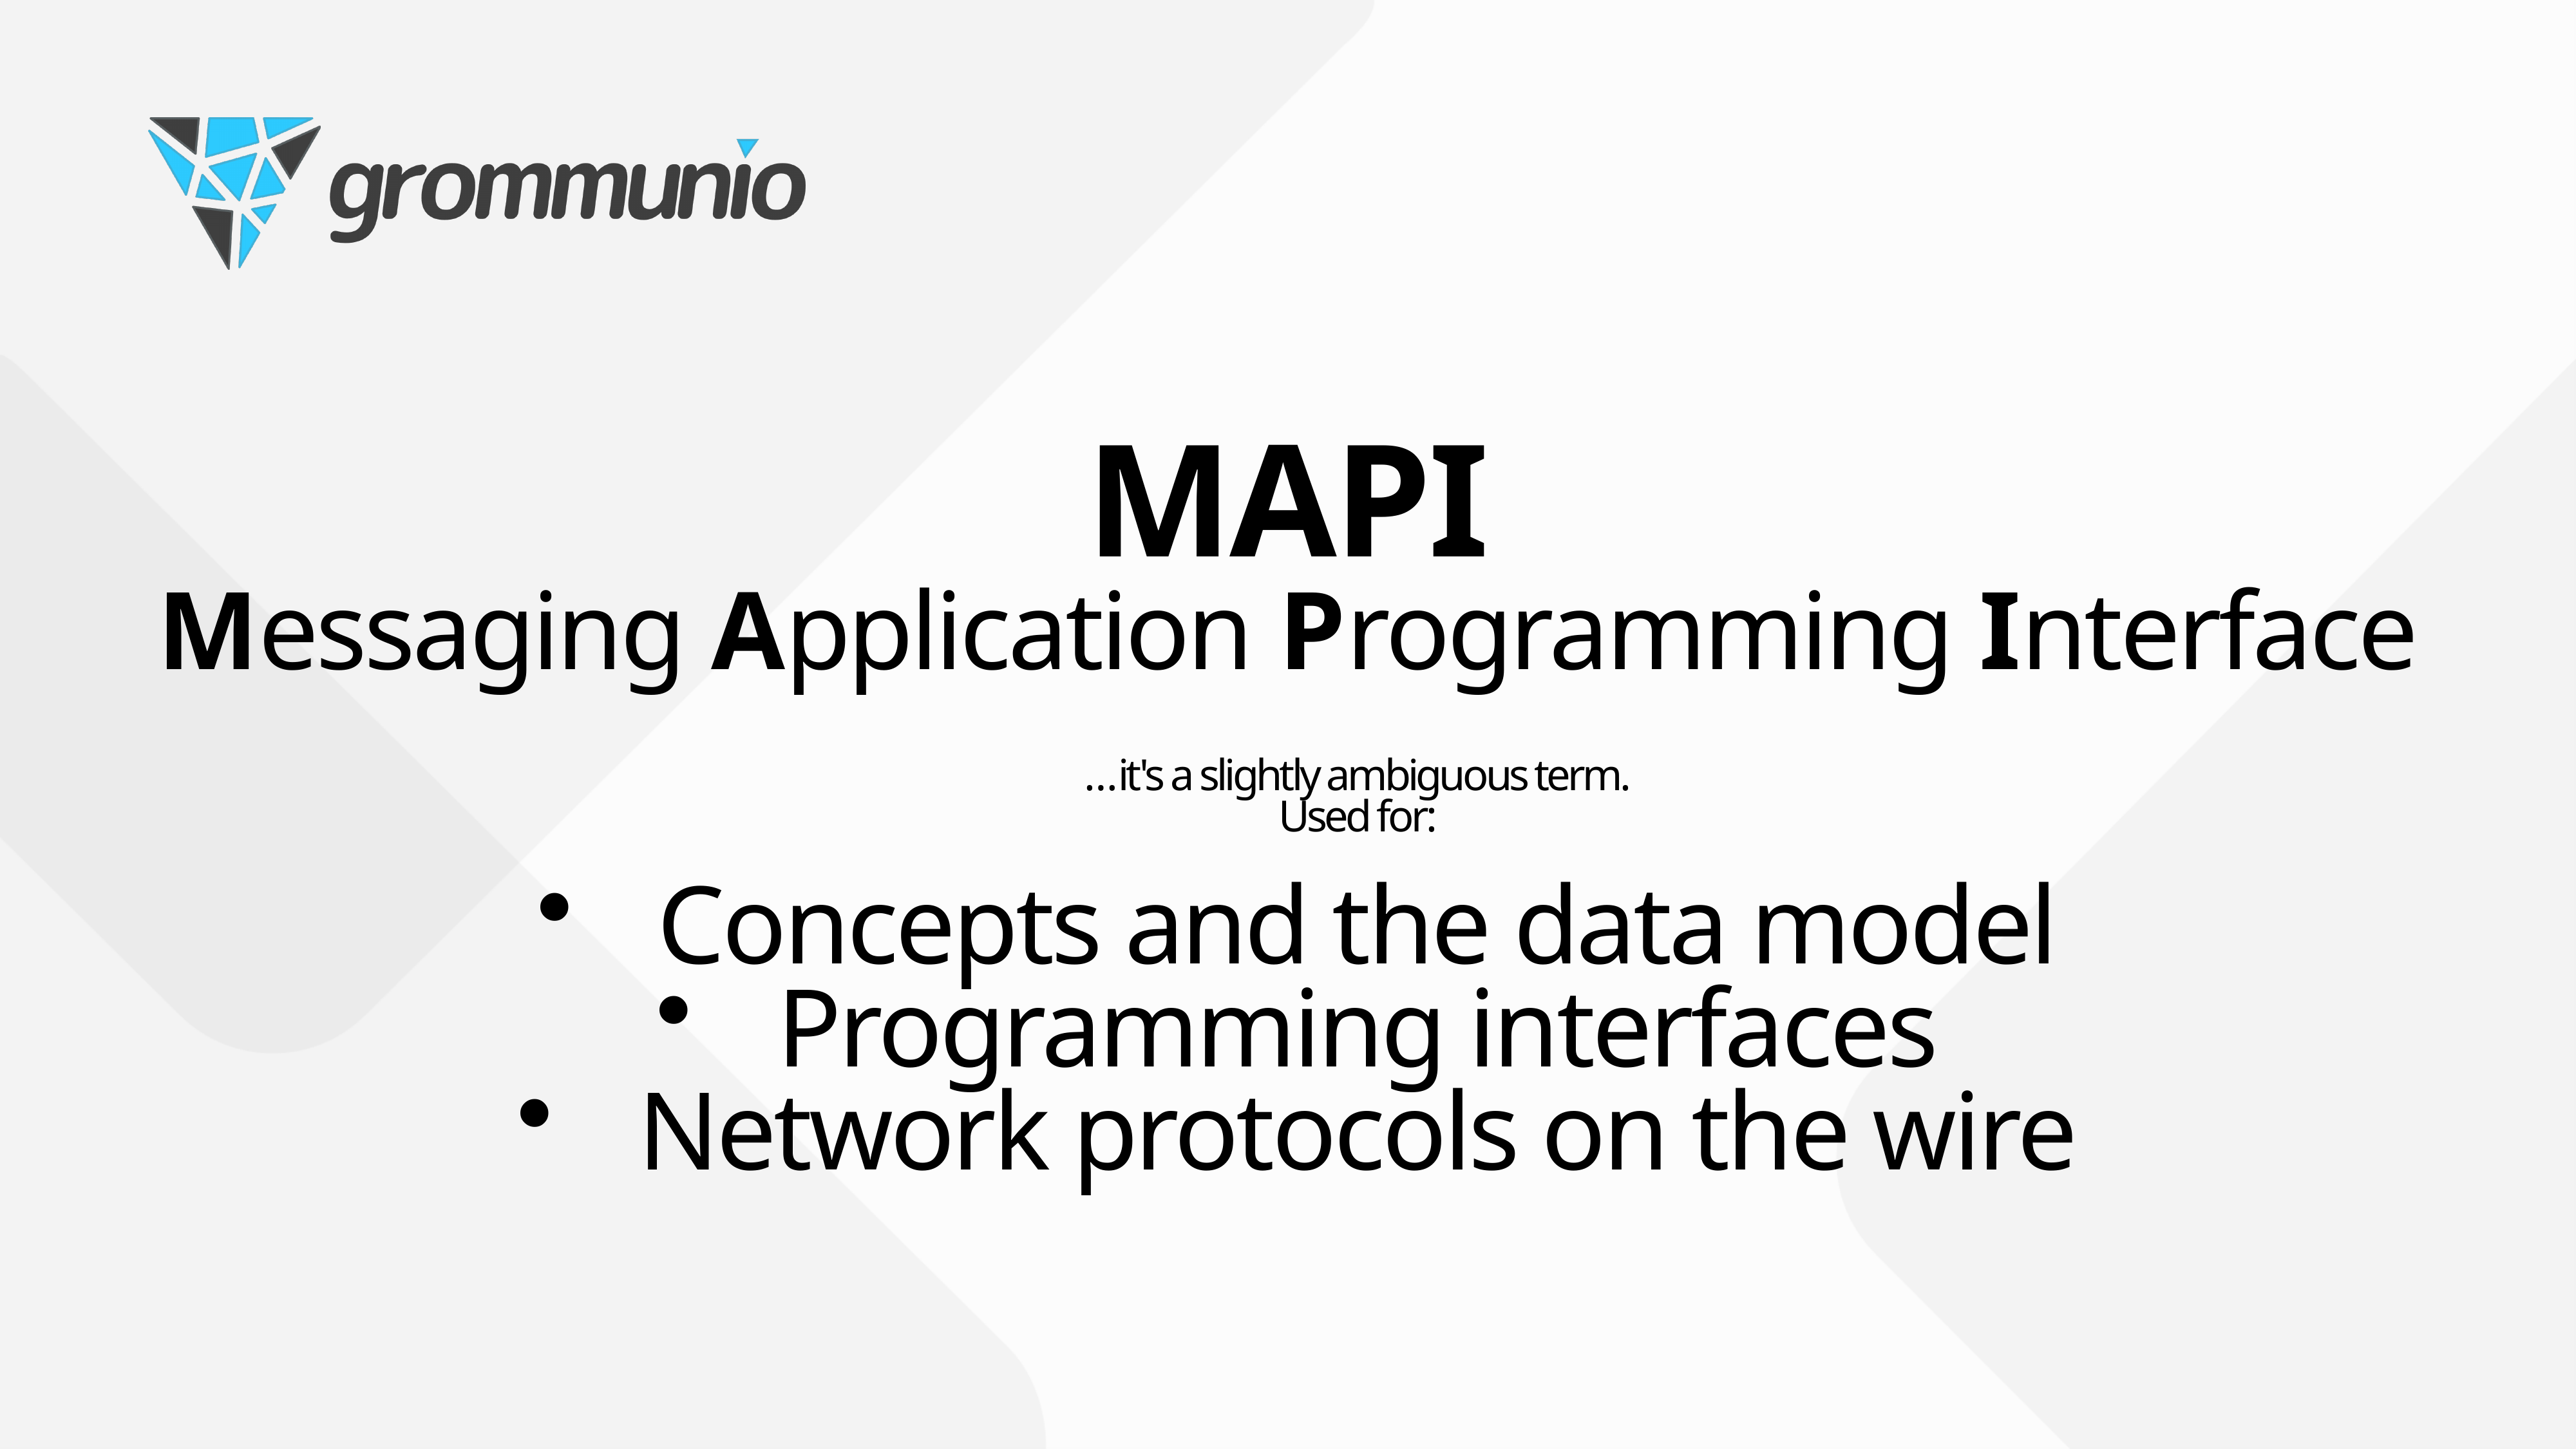

# MAPI Messaging Application Programming Interface
…it's a slightly ambiguous term.
Used for:
Concepts and the data model
Programming interfaces
Network protocols on the wire